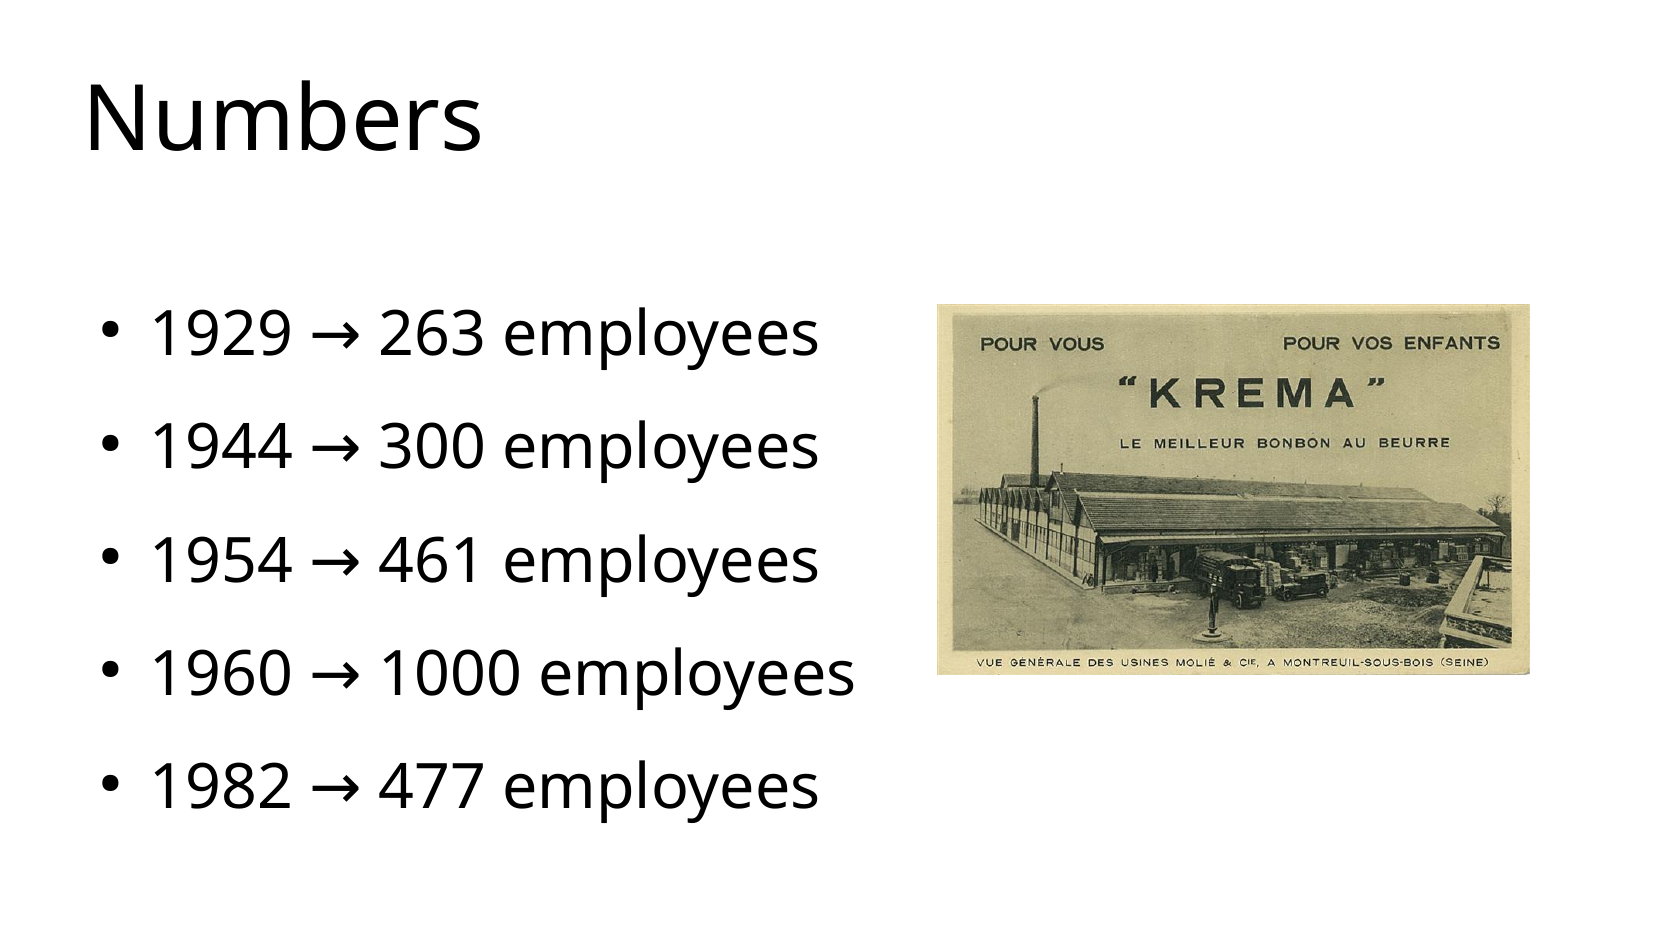

# Numbers
1929 → 263 employees
1944 → 300 employees
1954 → 461 employees
1960 → 1000 employees
1982 → 477 employees